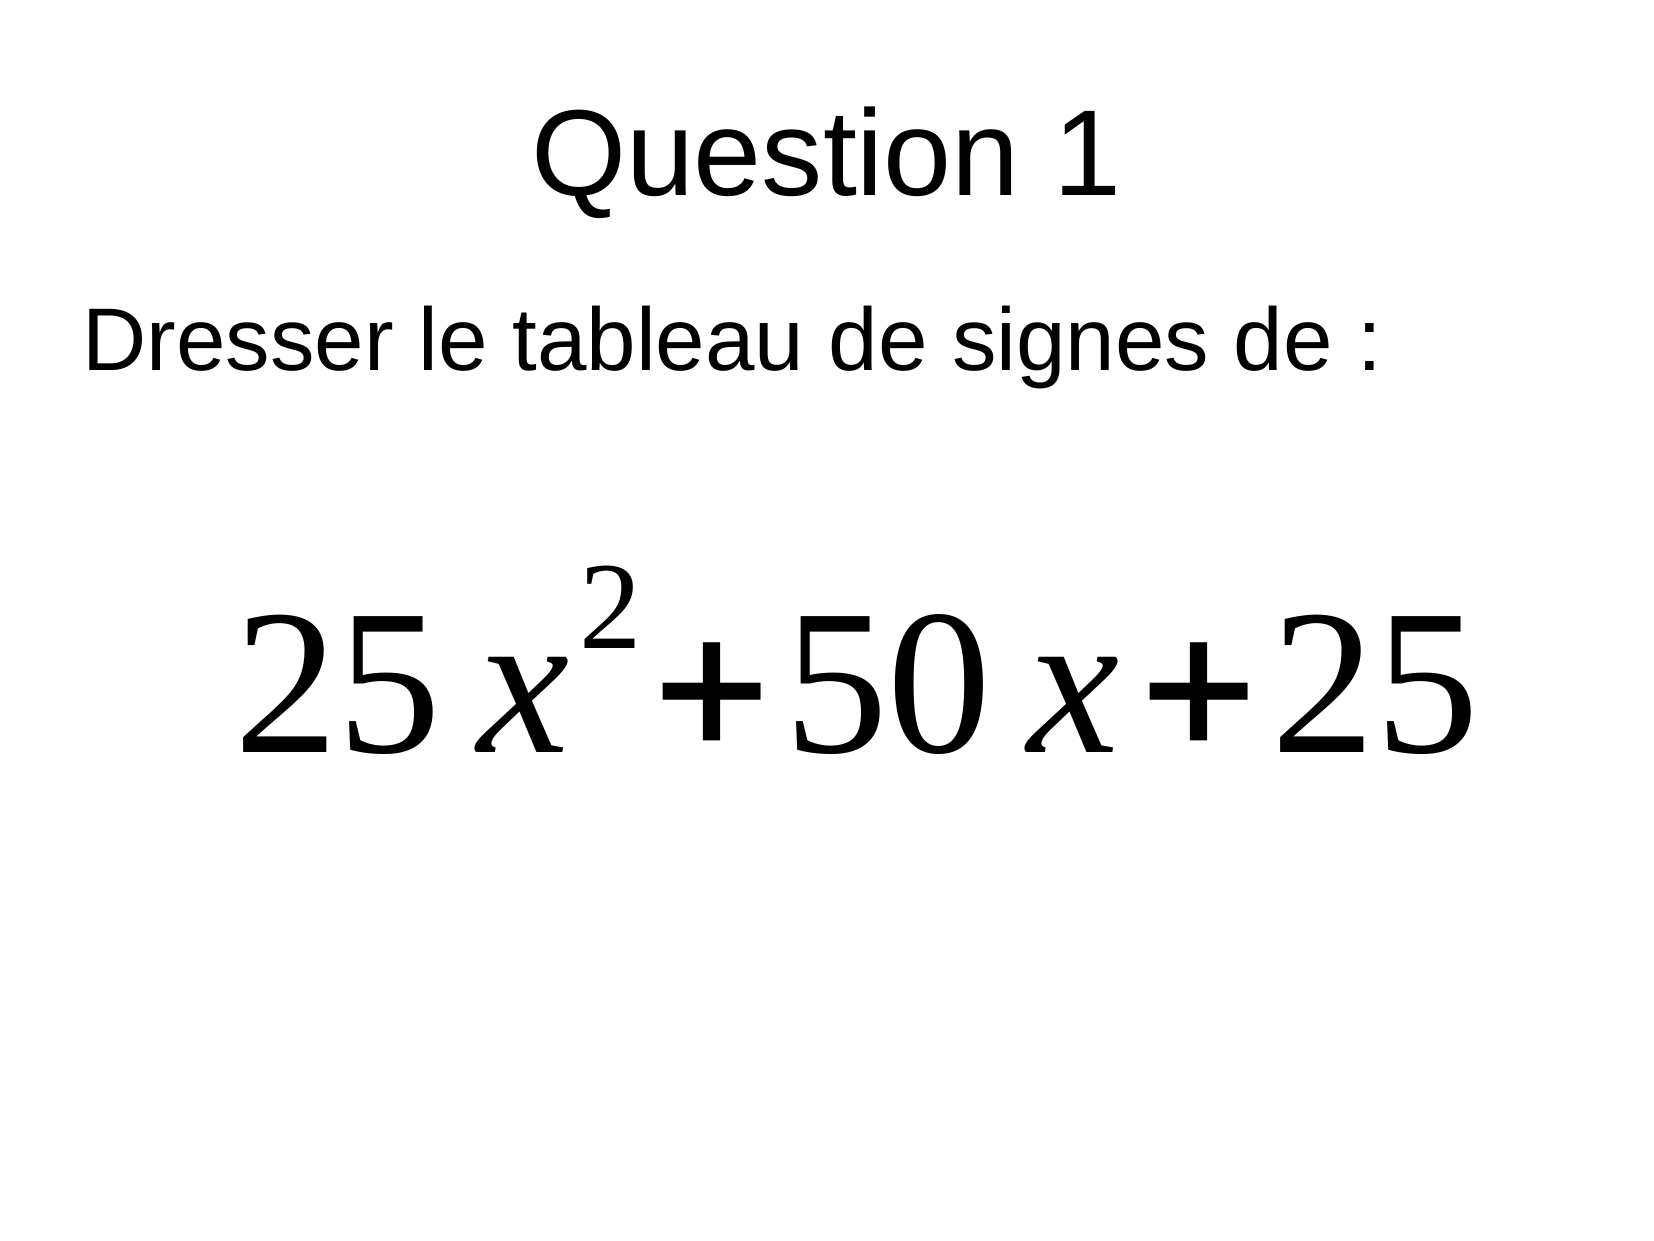

# Question 1
Dresser le tableau de signes de :